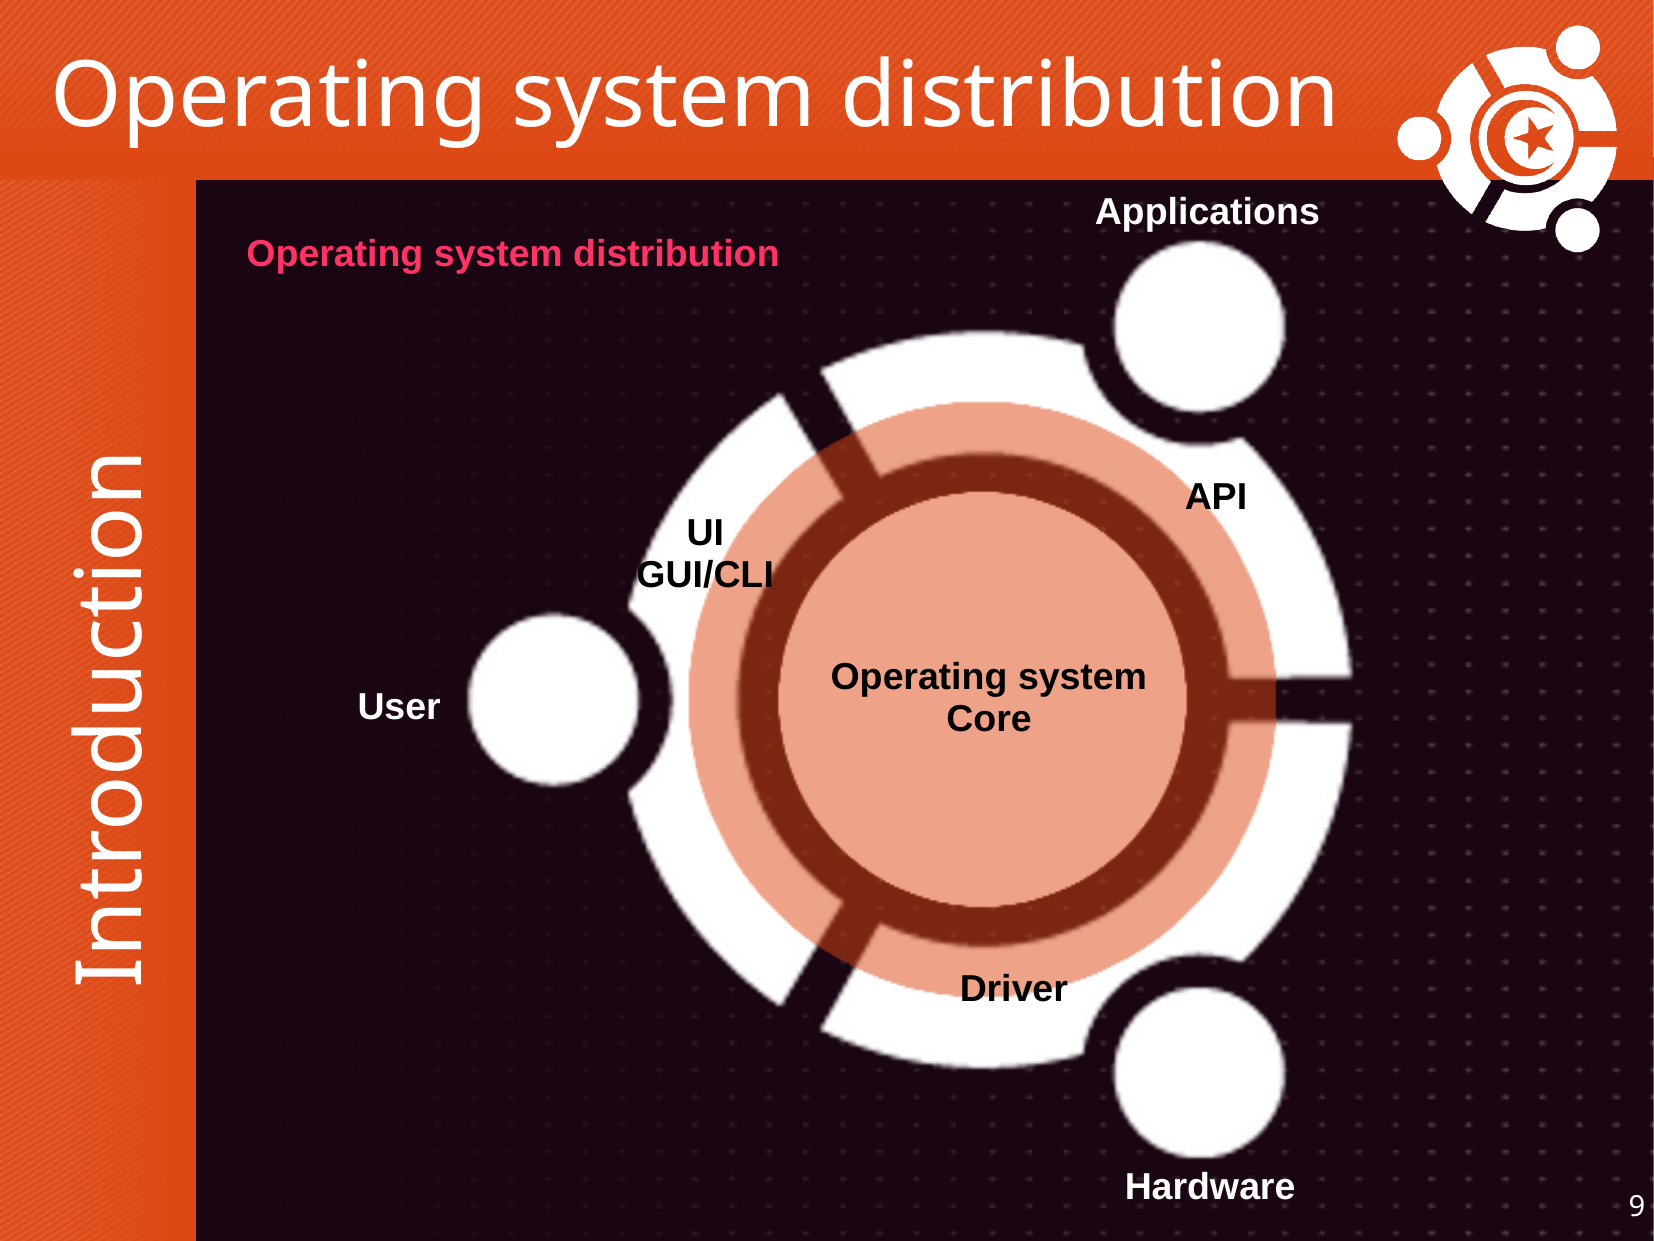

# Operating system distribution
Applications
Operating system distribution
API
UI
GUI/CLI
Introduction
Operating system
Core
User
Driver
Hardware
9